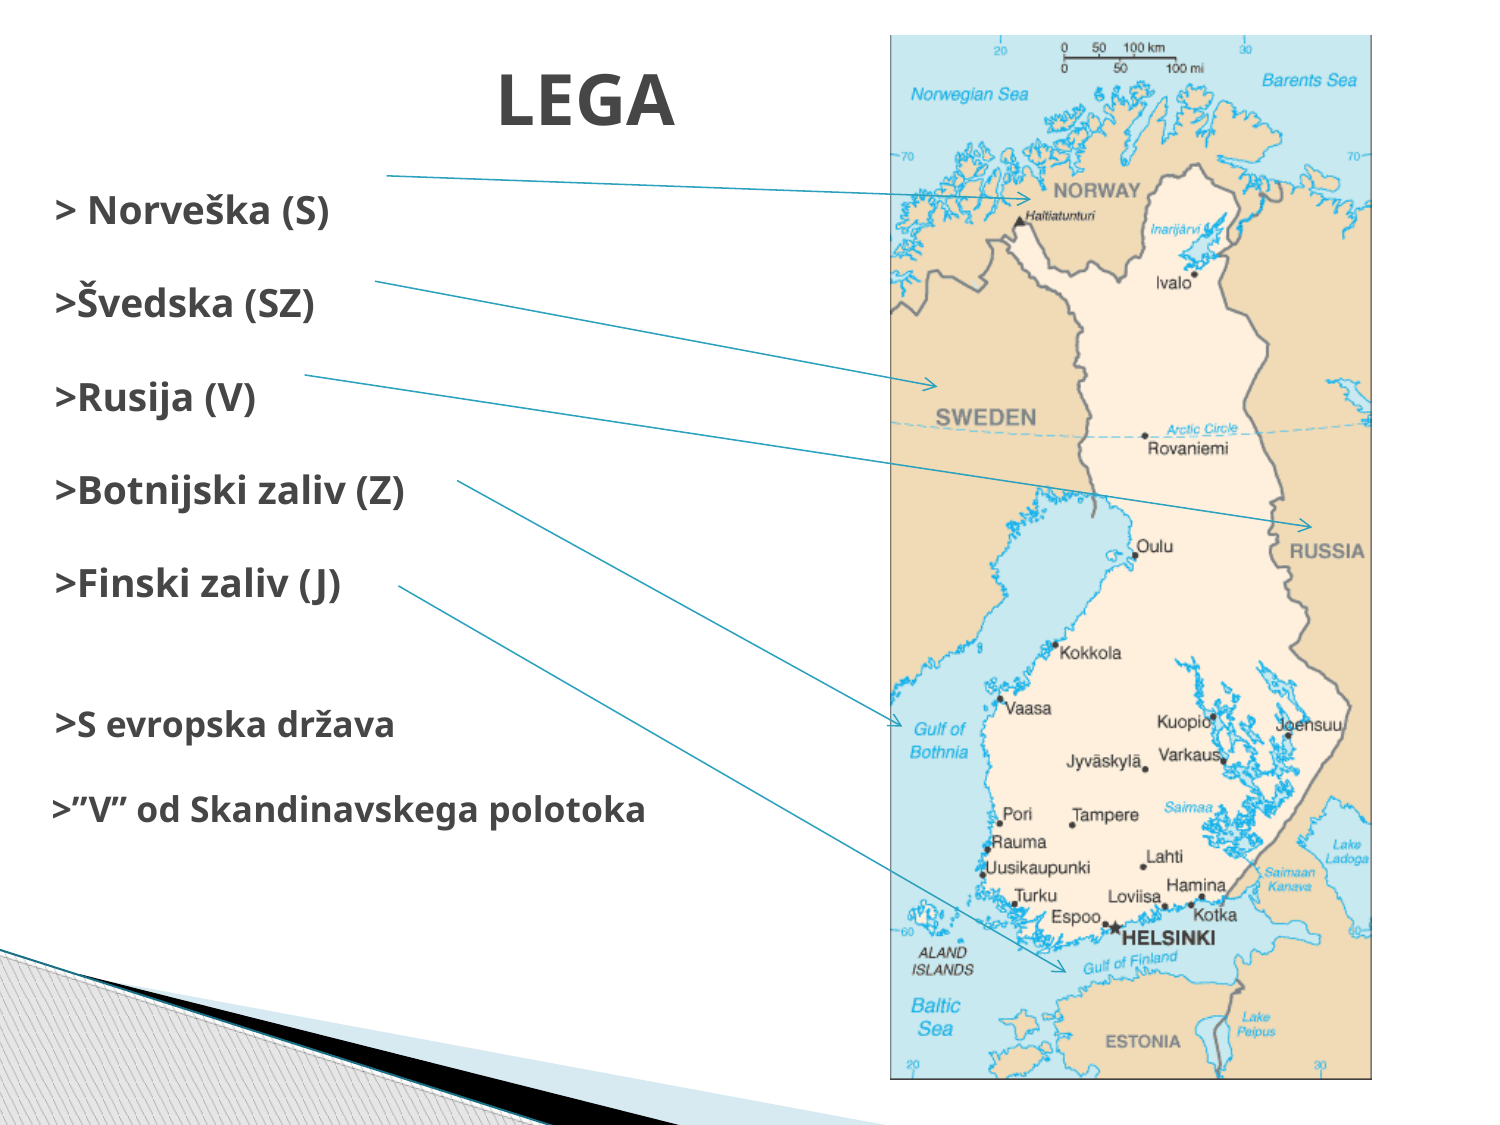

# LEGA > Norveška (S) >Švedska (SZ) >Rusija (V) >Botnijski zaliv (Z) >Finski zaliv (J) >S evropska država >”V” od Skandinavskega polotoka